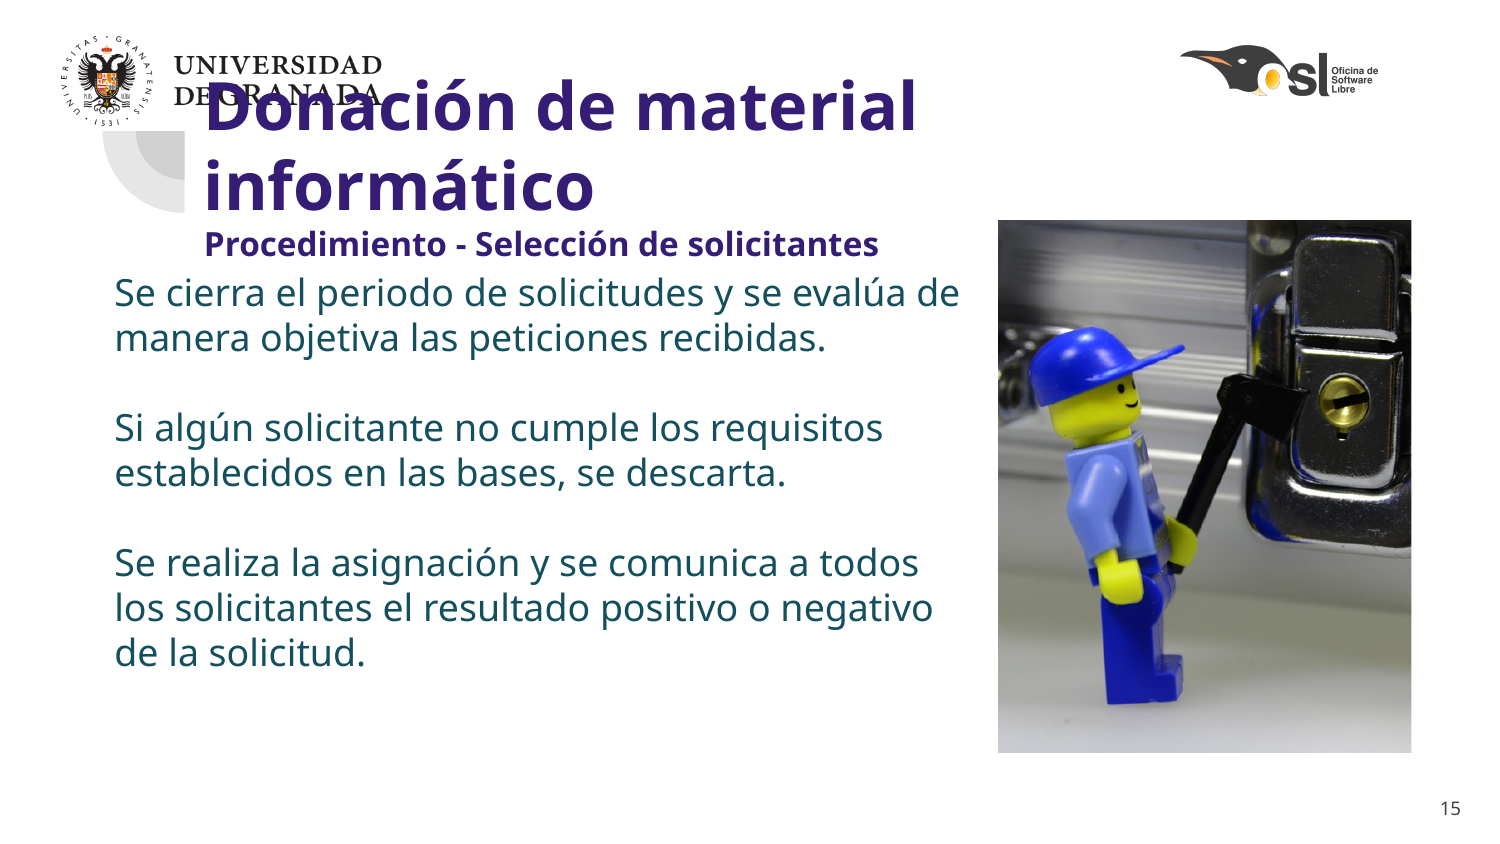

Donación de material informático
Procedimiento - Selección de solicitantes
# Se cierra el periodo de solicitudes y se evalúa de manera objetiva las peticiones recibidas.
Si algún solicitante no cumple los requisitos establecidos en las bases, se descarta.
Se realiza la asignación y se comunica a todos los solicitantes el resultado positivo o negativo de la solicitud.